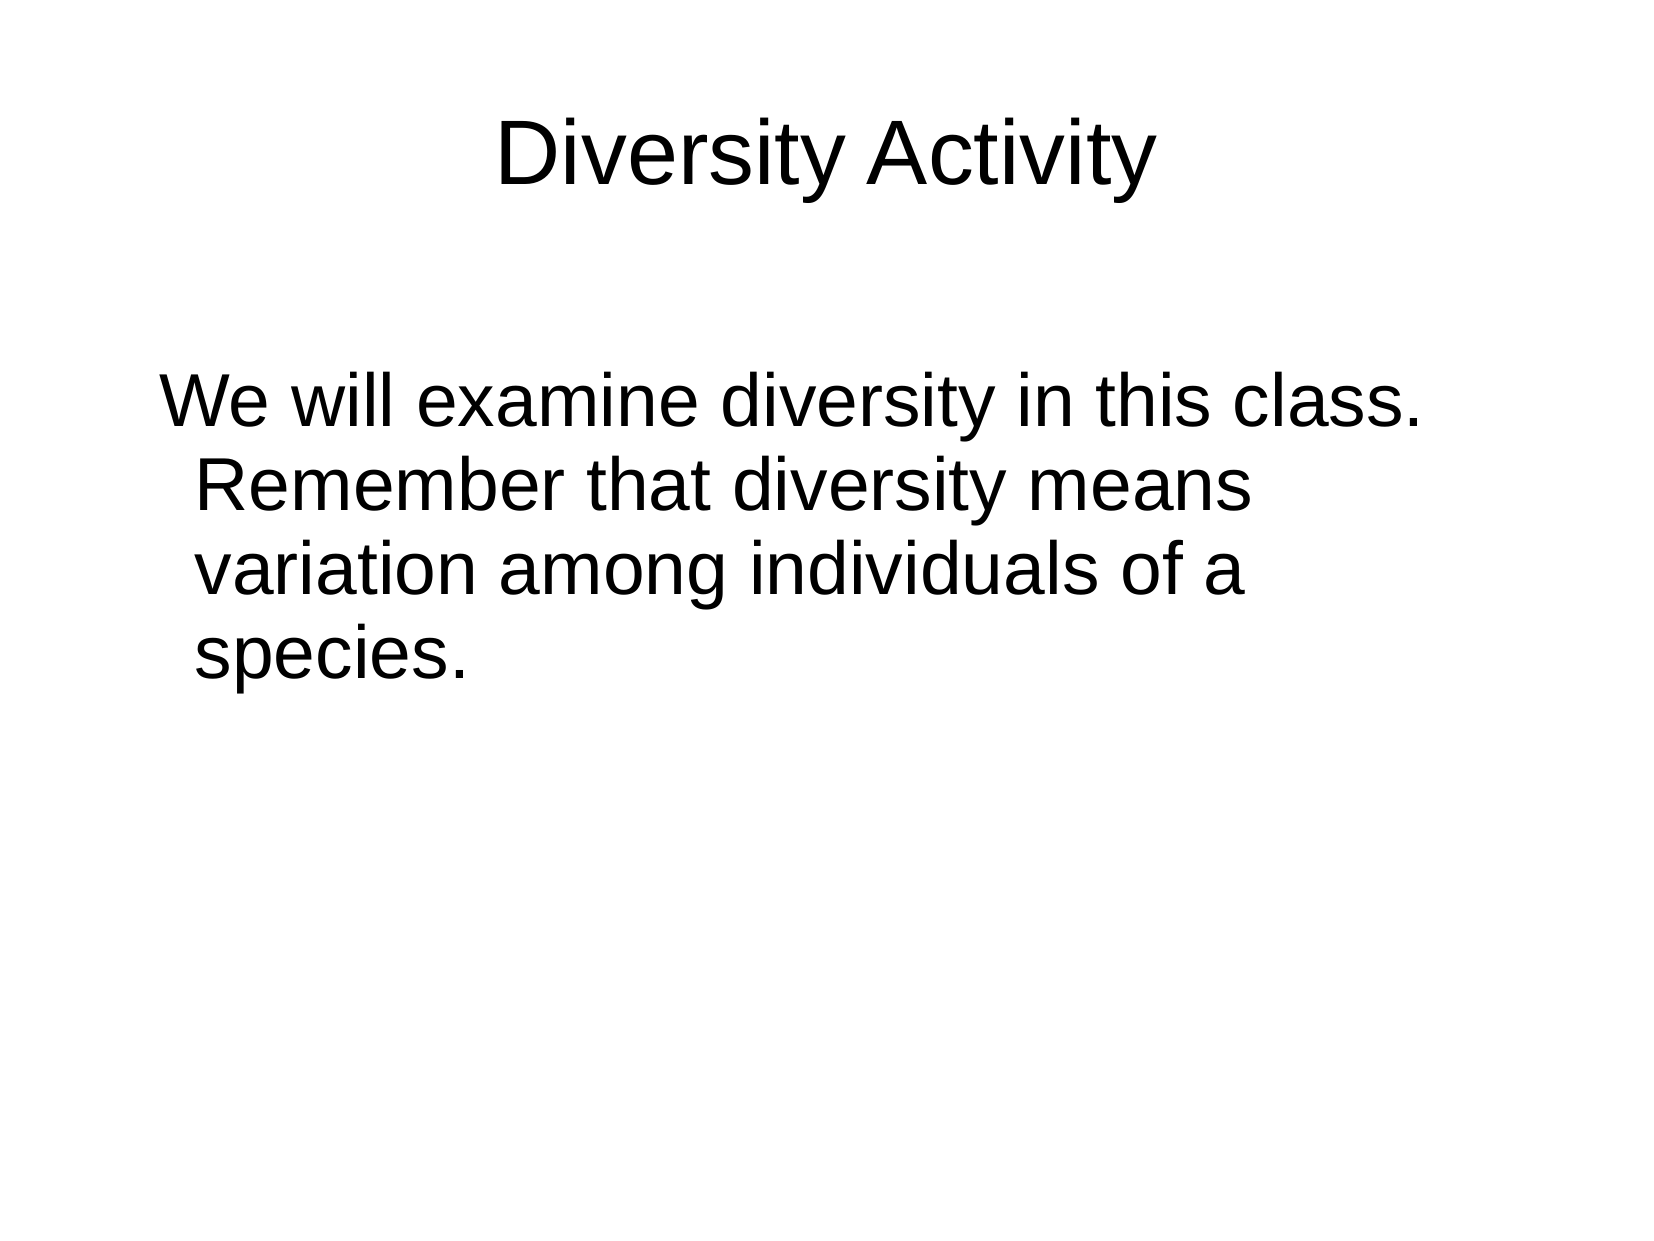

# Diversity Activity
We will examine diversity in this class. Remember that diversity means variation among individuals of a species.